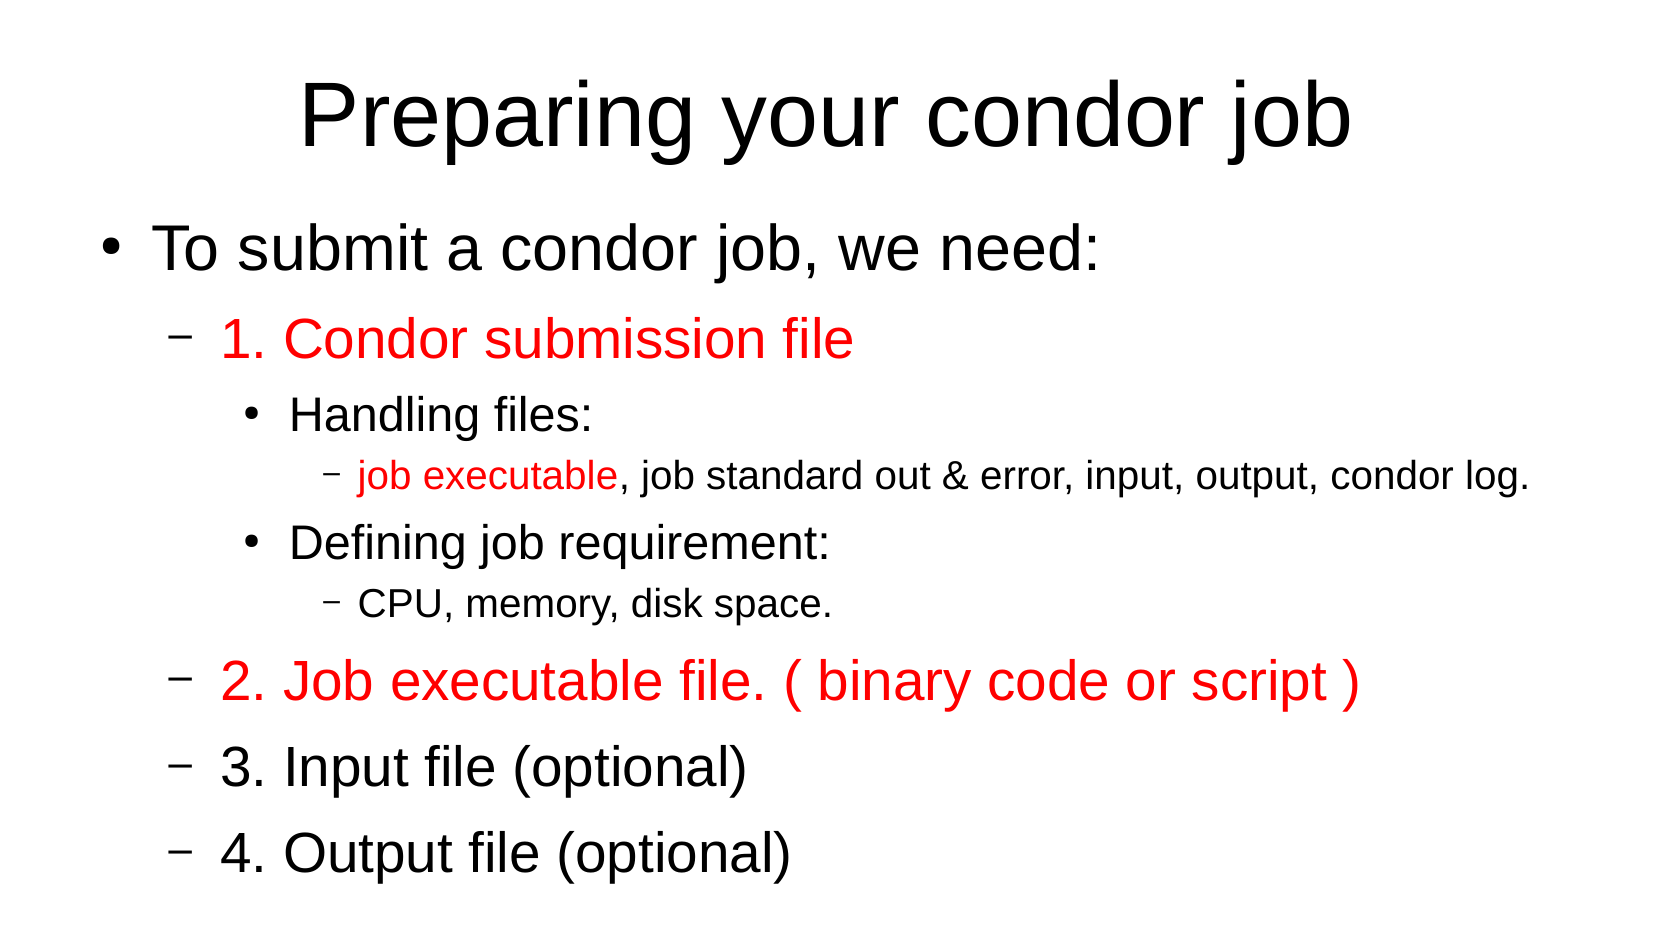

# Preparing your condor job
To submit a condor job, we need:
1. Condor submission file
Handling files:
job executable, job standard out & error, input, output, condor log.
Defining job requirement:
CPU, memory, disk space.
2. Job executable file. ( binary code or script )
3. Input file (optional)
4. Output file (optional)